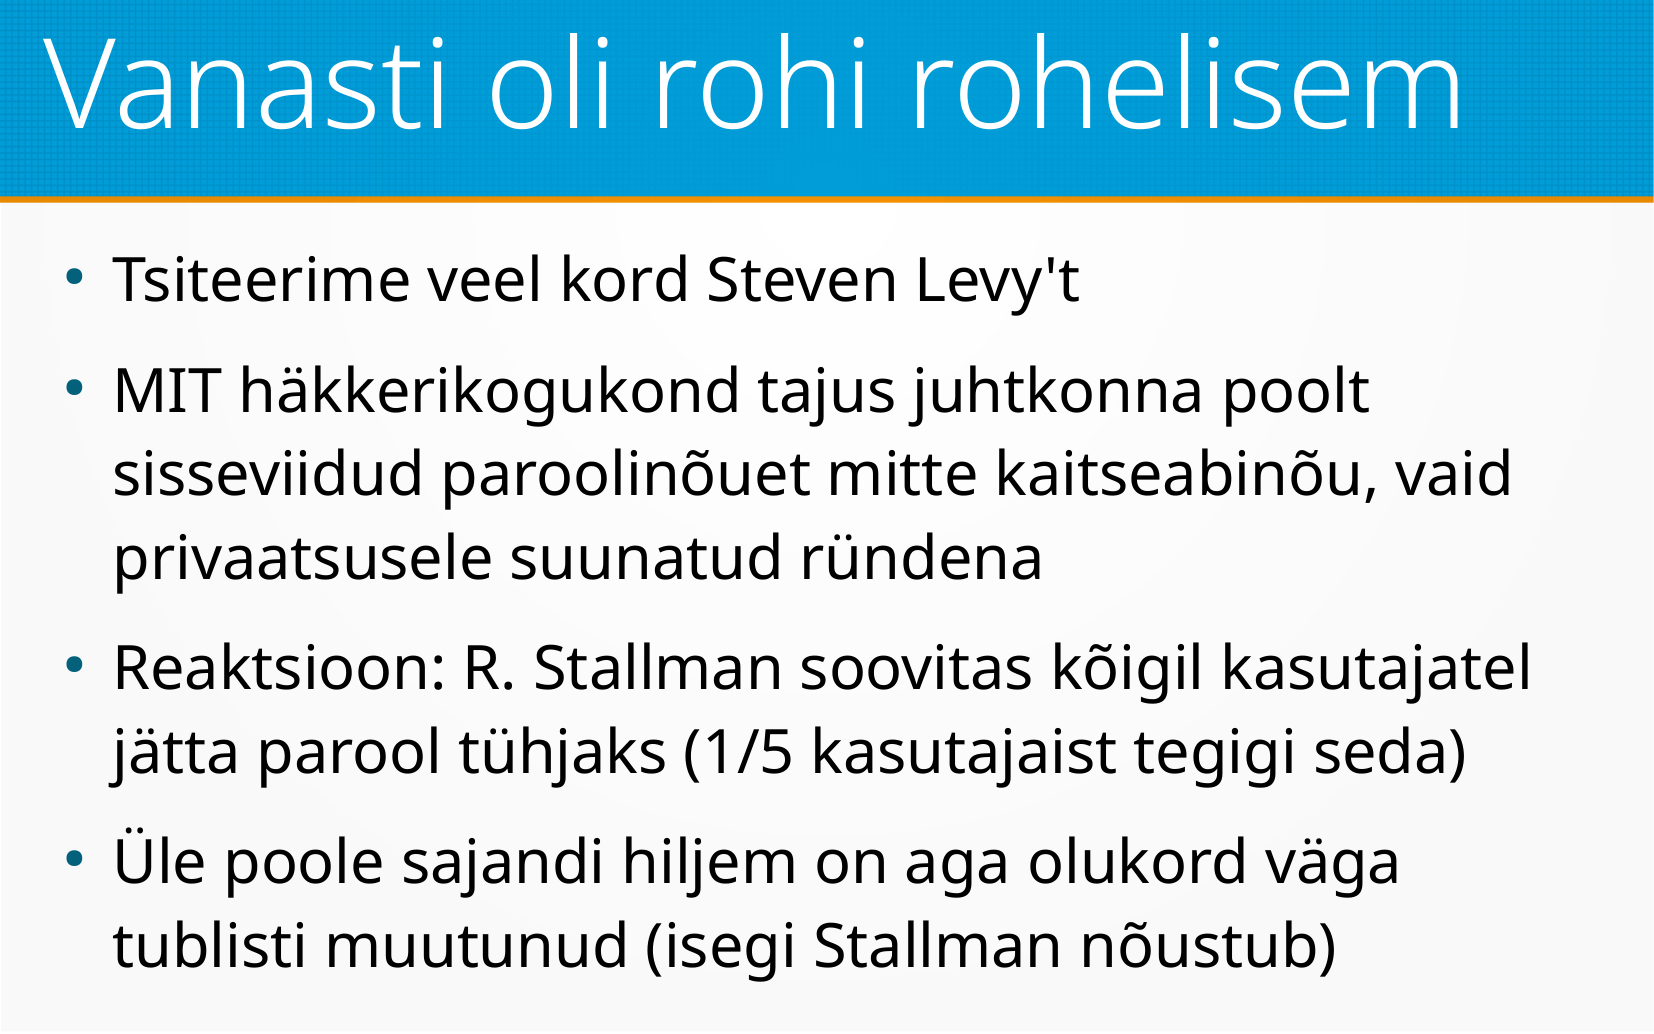

# Vanasti oli rohi rohelisem
Tsiteerime veel kord Steven Levy't
MIT häkkerikogukond tajus juhtkonna poolt sisseviidud paroolinõuet mitte kaitseabinõu, vaid privaatsusele suunatud ründena
Reaktsioon: R. Stallman soovitas kõigil kasutajatel jätta parool tühjaks (1/5 kasutajaist tegigi seda)
Üle poole sajandi hiljem on aga olukord väga tublisti muutunud (isegi Stallman nõustub)